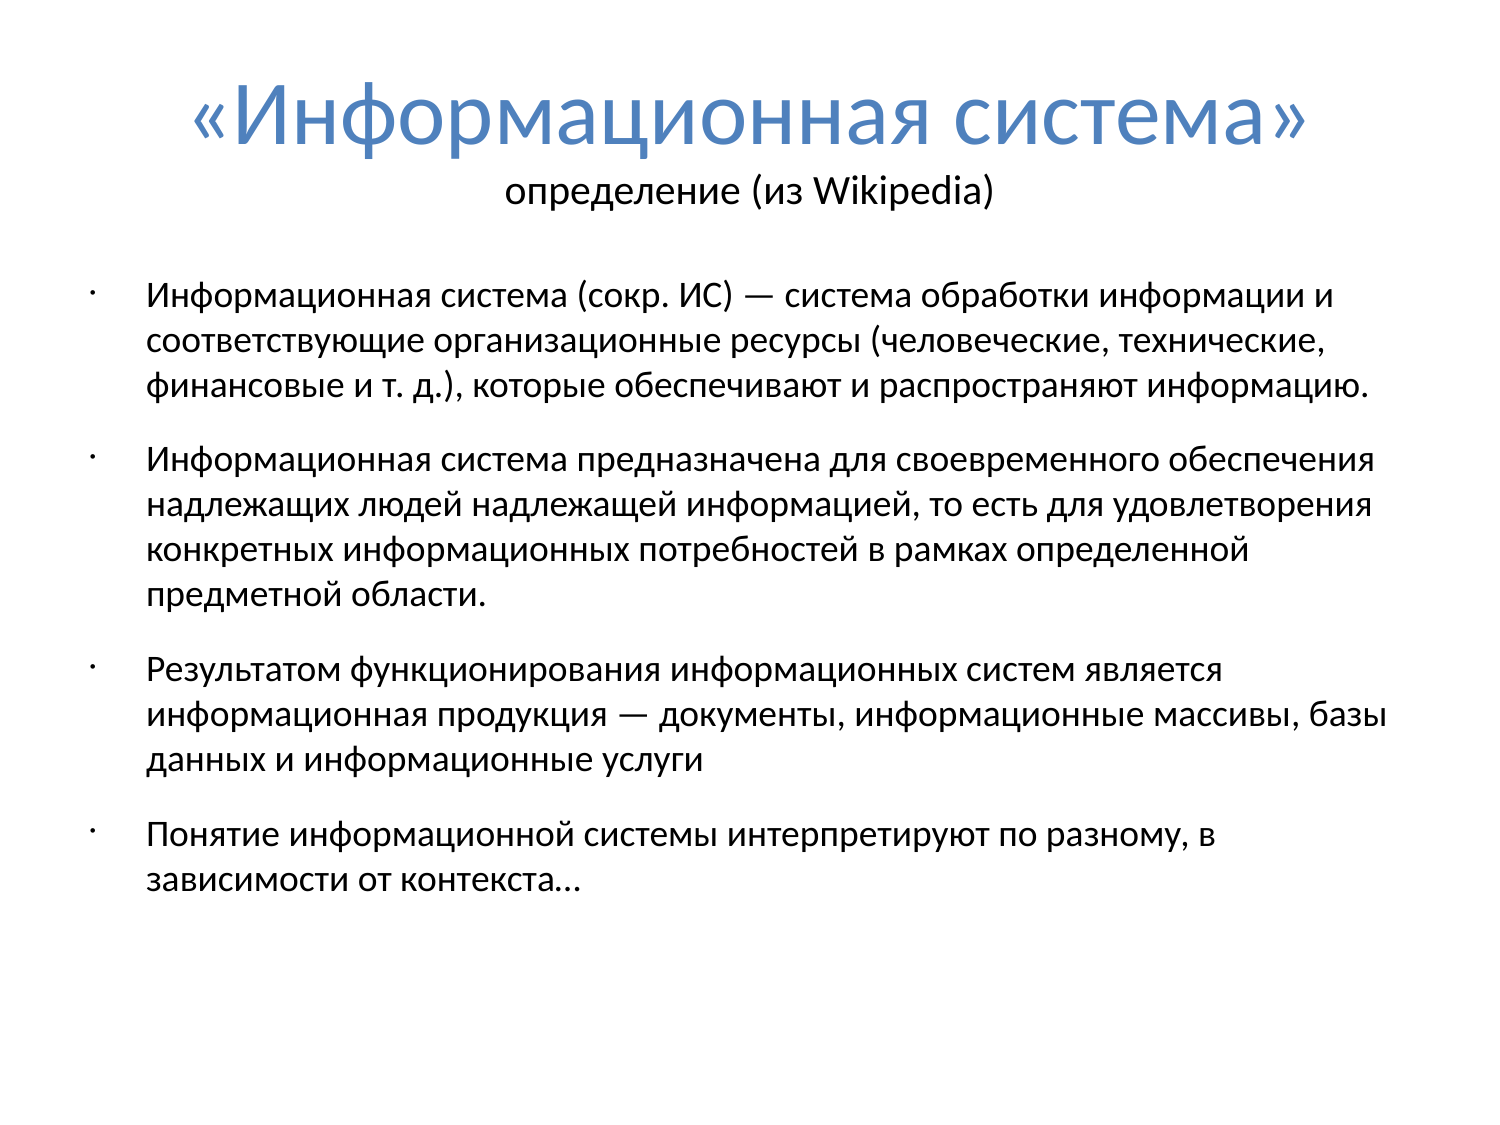

# «Информационная система» определение (из Wikipedia)
Информационная система (сокр. ИС) — система обработки информации и соответствующие организационные ресурсы (человеческие, технические, финансовые и т. д.), которые обеспечивают и распространяют информацию.
Информационная система предназначена для своевременного обеспечения надлежащих людей надлежащей информацией, то есть для удовлетворения конкретных информационных потребностей в рамках определенной предметной области.
Результатом функционирования информационных систем является информационная продукция — документы, информационные массивы, базы данных и информационные услуги
Понятие информационной системы интерпретируют по разному, в зависимости от контекста…